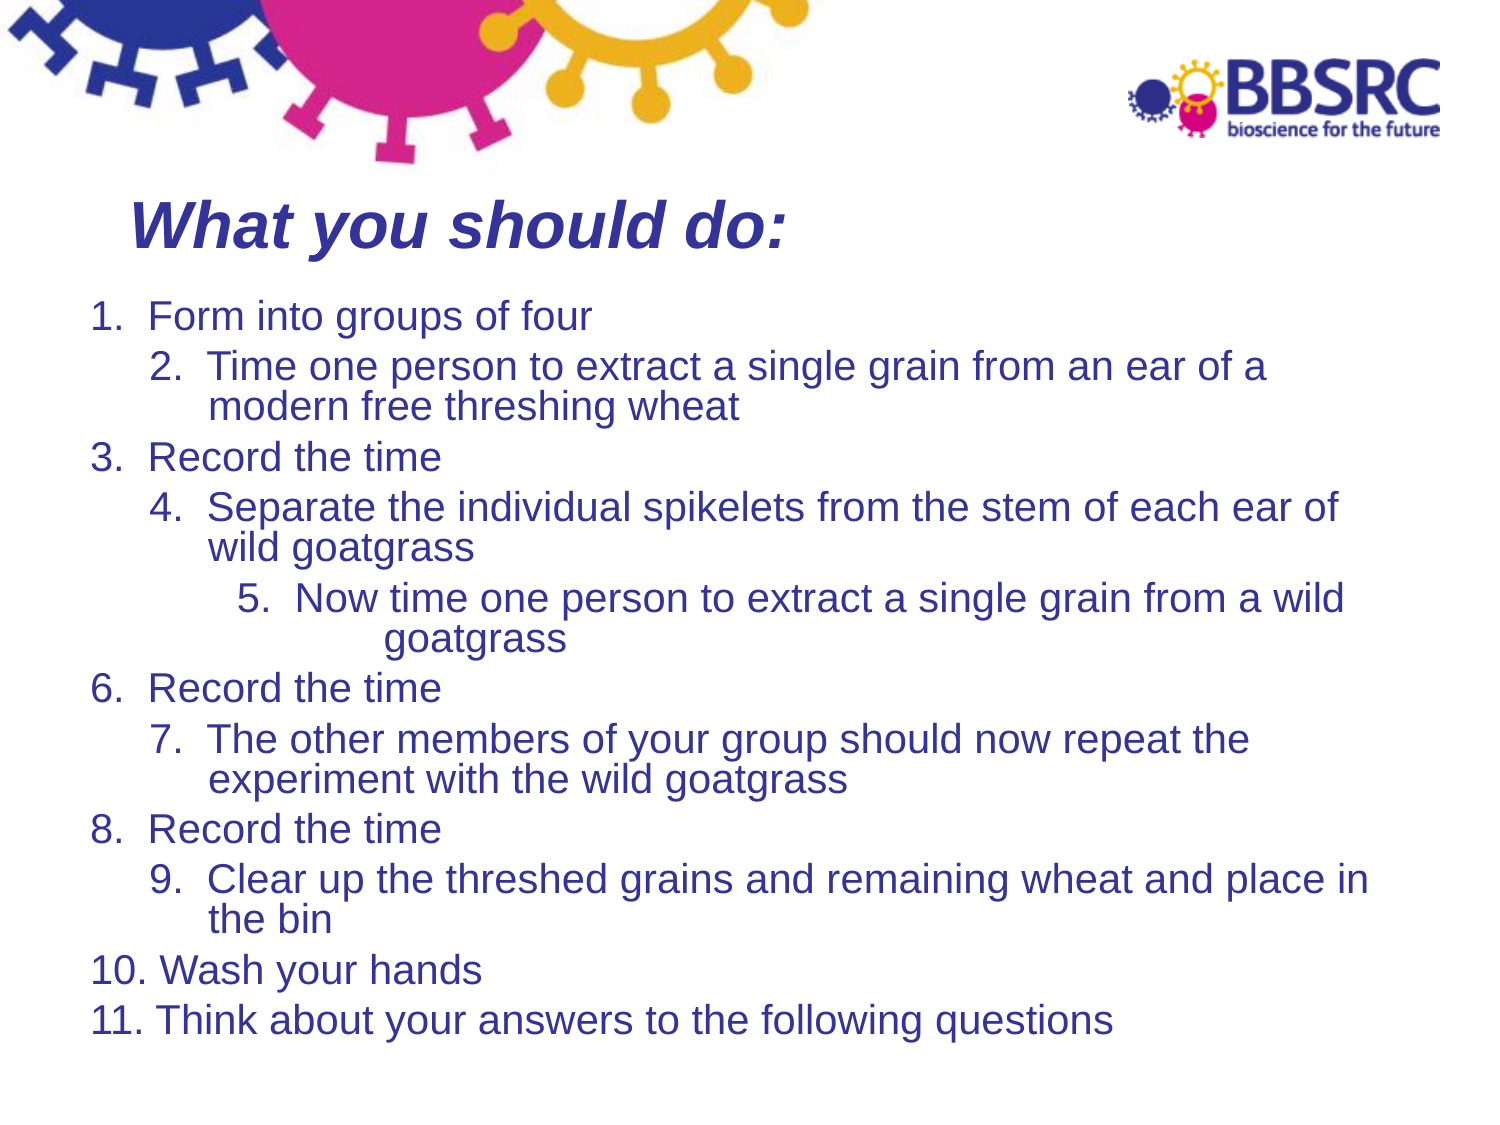

# What you should do:
1. Form into groups of four
2. Time one person to extract a single grain from an ear of a modern free threshing wheat
3. Record the time
4. Separate the individual spikelets from the stem of each ear of wild goatgrass
5. Now time one person to extract a single grain from a wild goatgrass
6. Record the time
7. The other members of your group should now repeat the experiment with the wild goatgrass
8. Record the time
9. Clear up the threshed grains and remaining wheat and place in the bin
10. Wash your hands
11. Think about your answers to the following questions